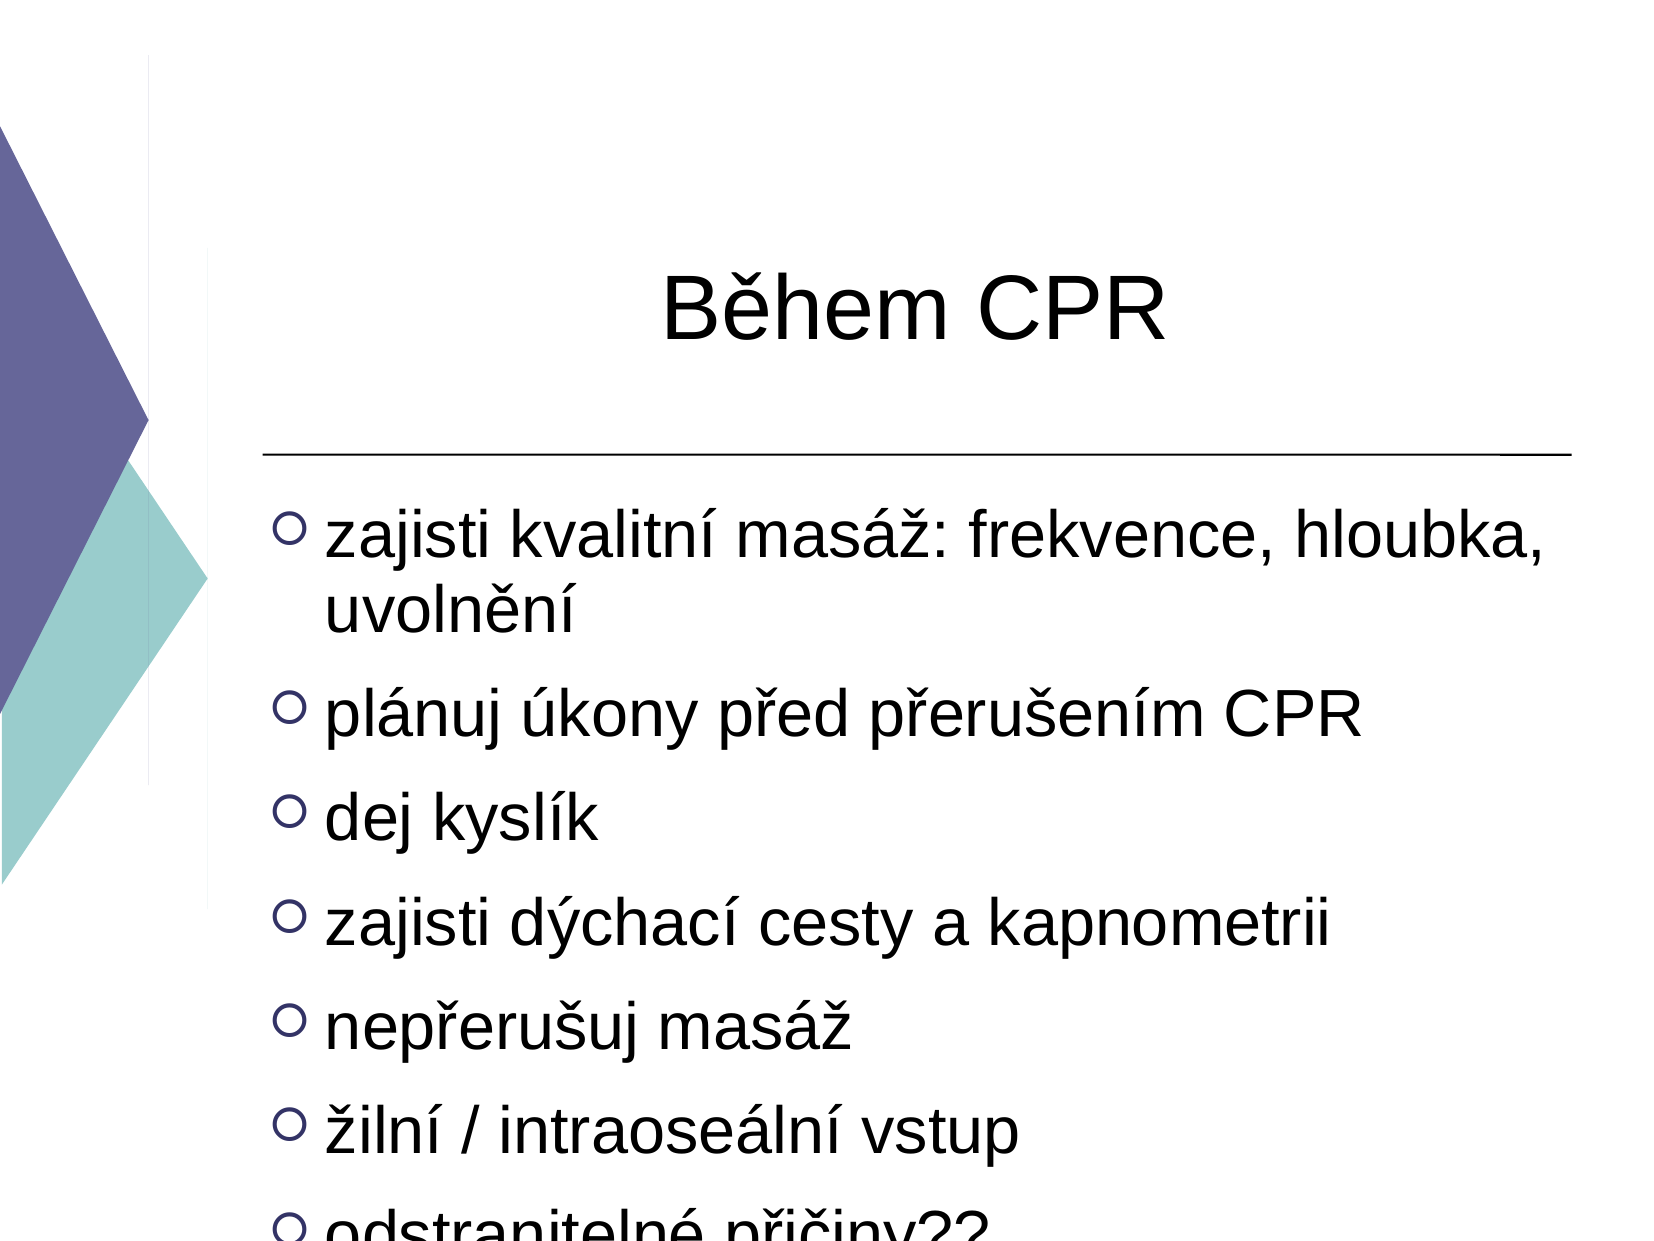

# Během CPR
zajisti kvalitní masáž: frekvence, hloubka, uvolnění
plánuj úkony před přerušením CPR
dej kyslík
zajisti dýchací cesty a kapnometrii
nepřerušuj masáž
žilní / intraoseální vstup
odstranitelné přičiny??